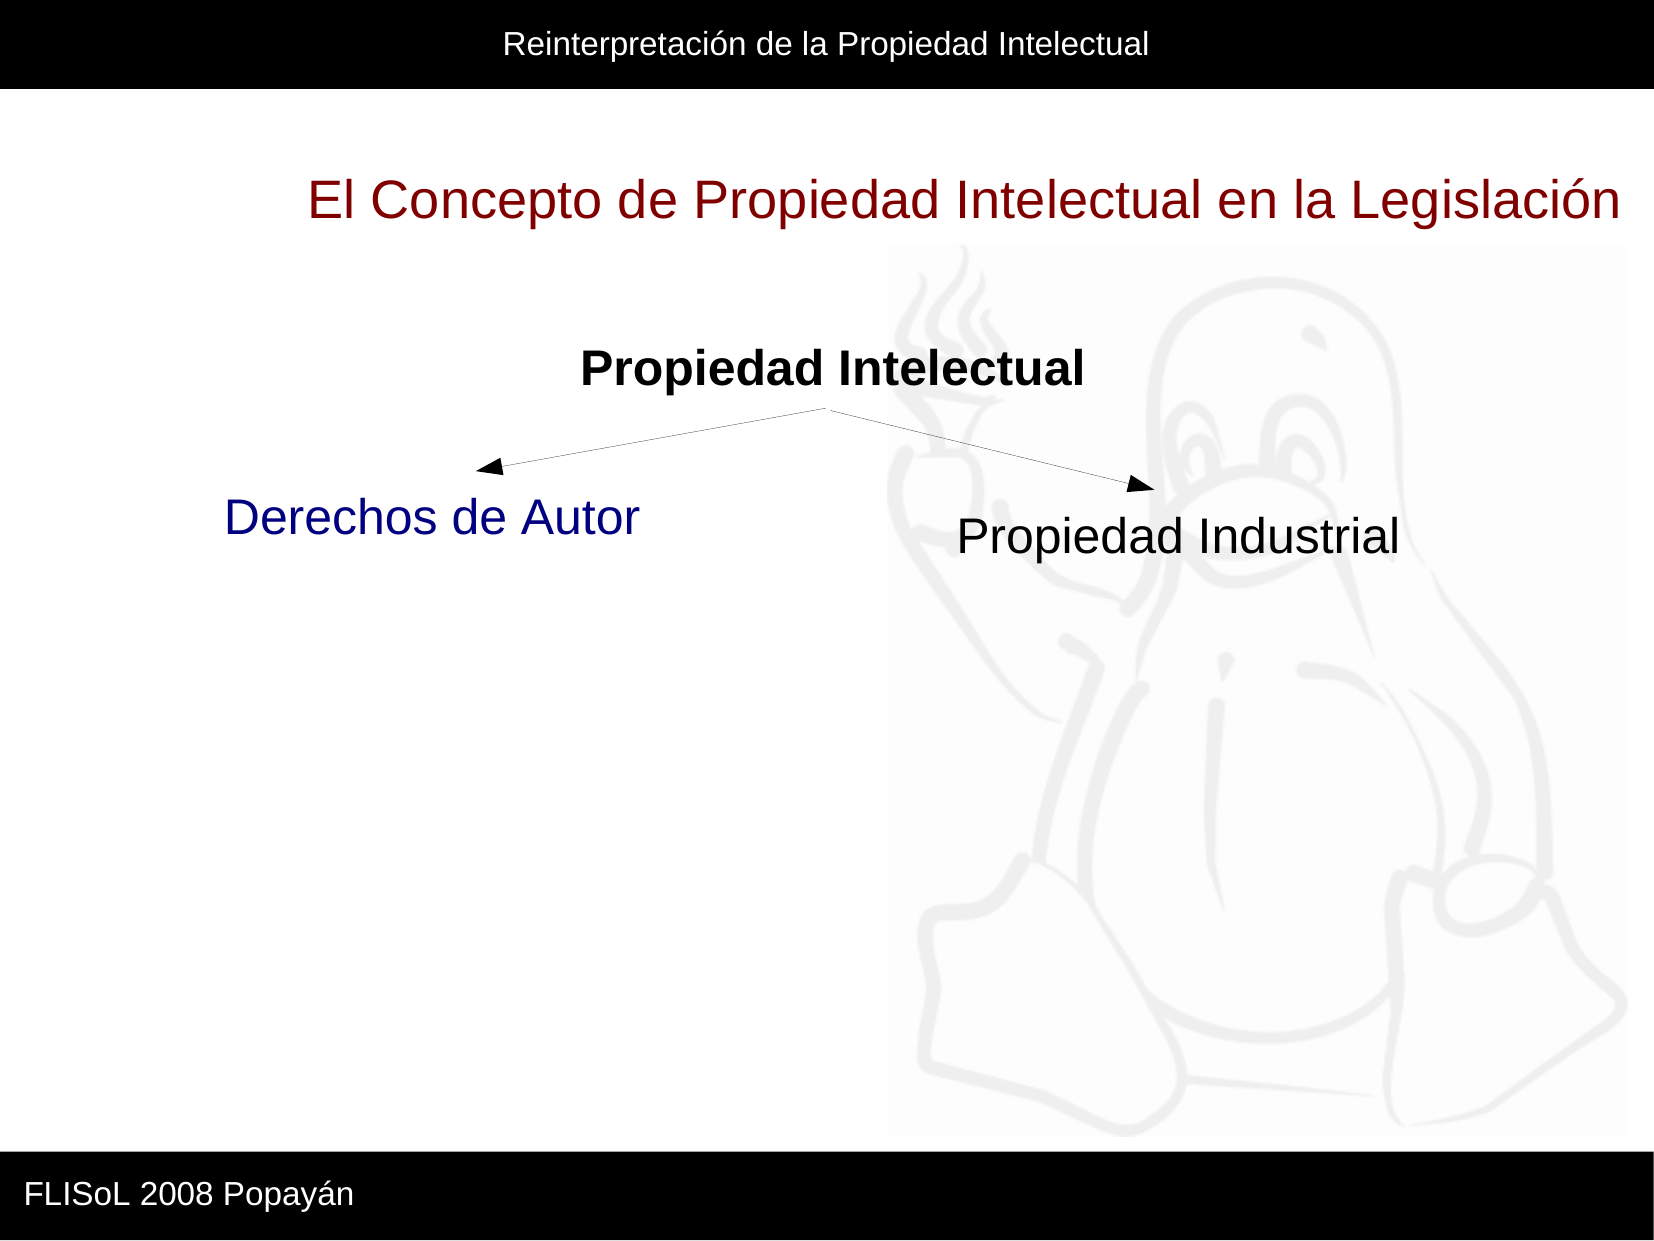

# El Concepto de Propiedad Intelectual en la Legislación
Propiedad Intelectual
Derechos de Autor
Propiedad Industrial